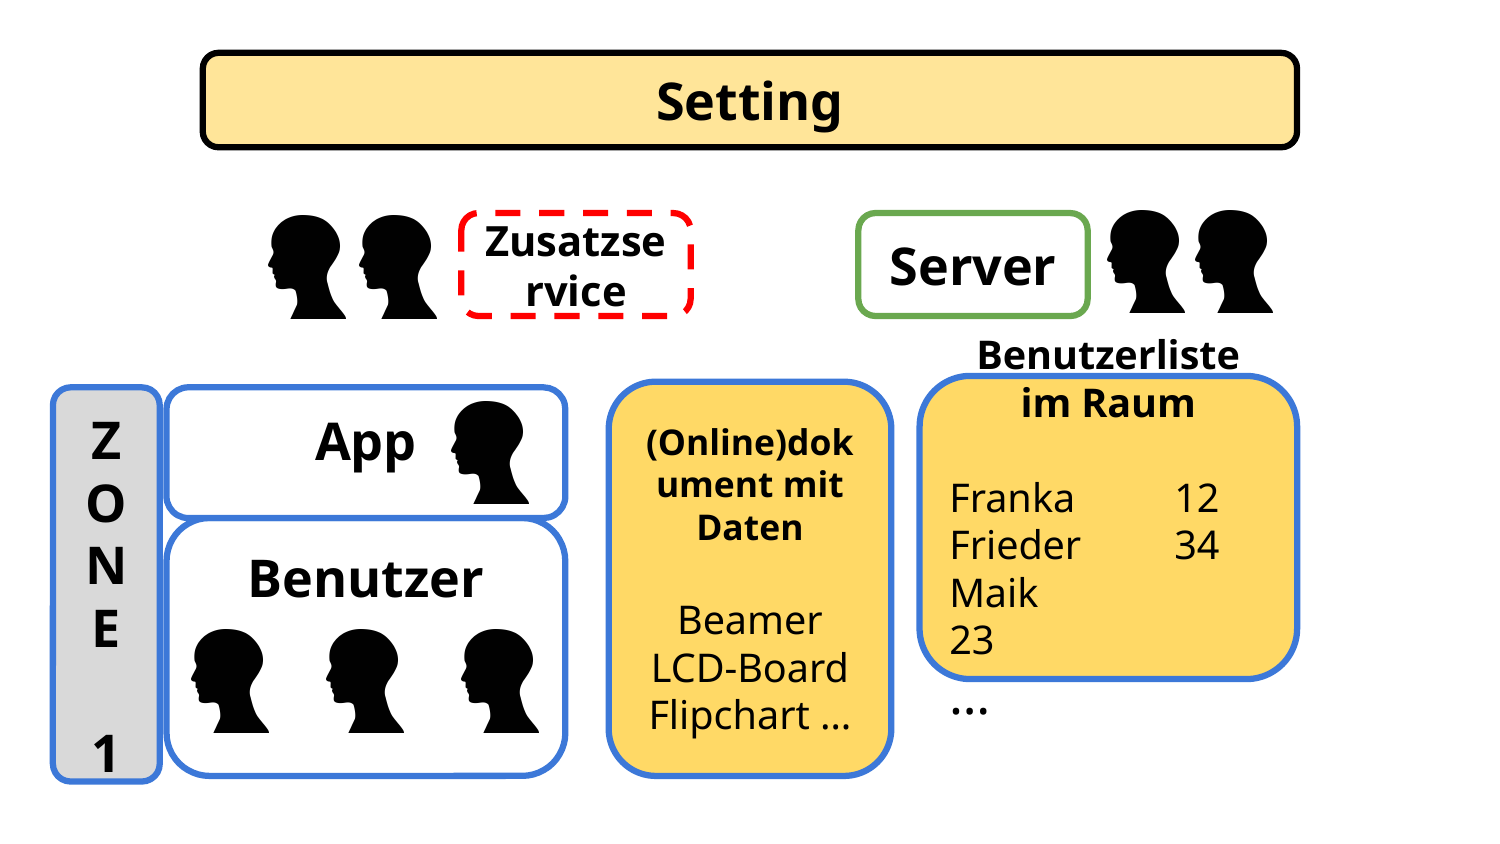

Setting
Zusatzservice
Server
Benutzerliste im Raum
Franka		12
Frieder		34
Maik			23
…
(Online)dokument mit Daten
Beamer
LCD-Board
Flipchart …
Z
O
N
E
1
App
Benutzer